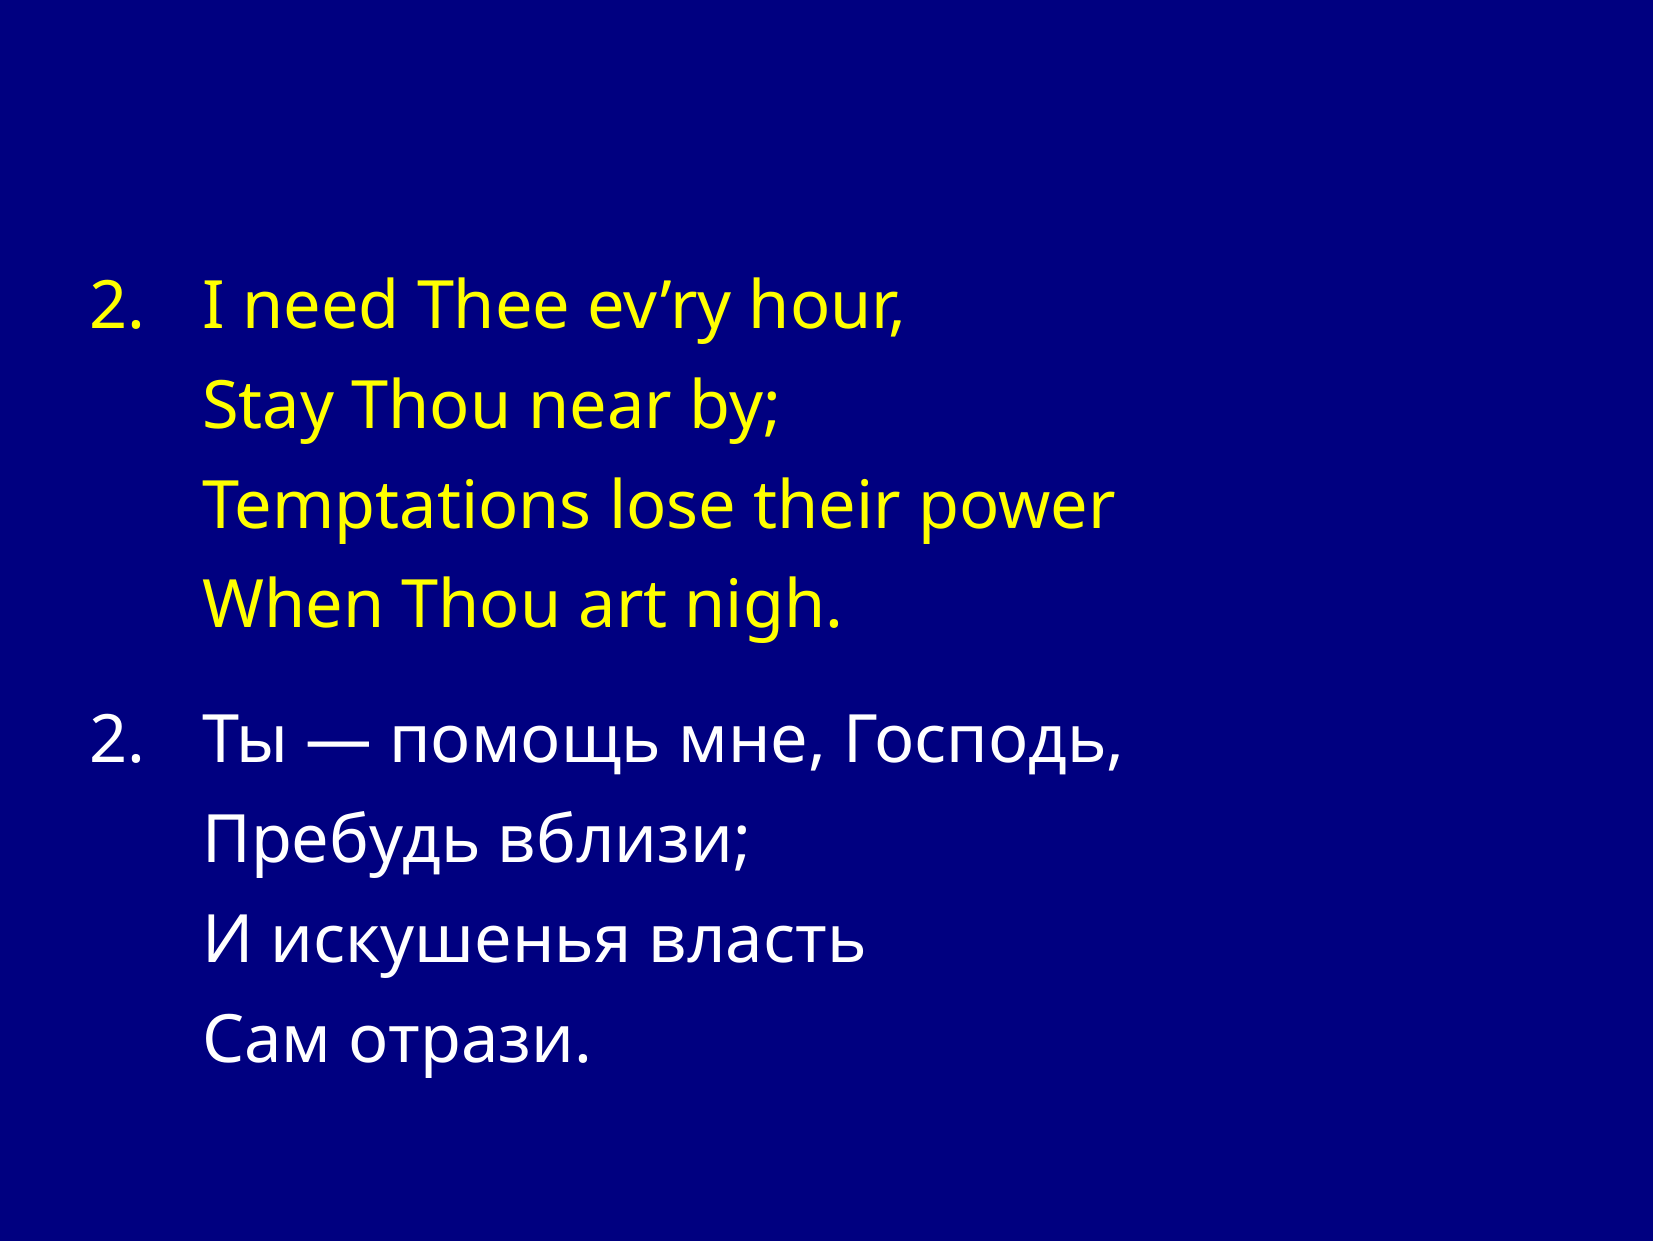

2.	I need Thee ev’ry hour,
	Stay Thou near by;
	Temptations lose their power
	When Thou art nigh.
2.	Ты — помощь мне, Господь,
	Пребудь вблизи;
	И искушенья власть
	Сам отрази.